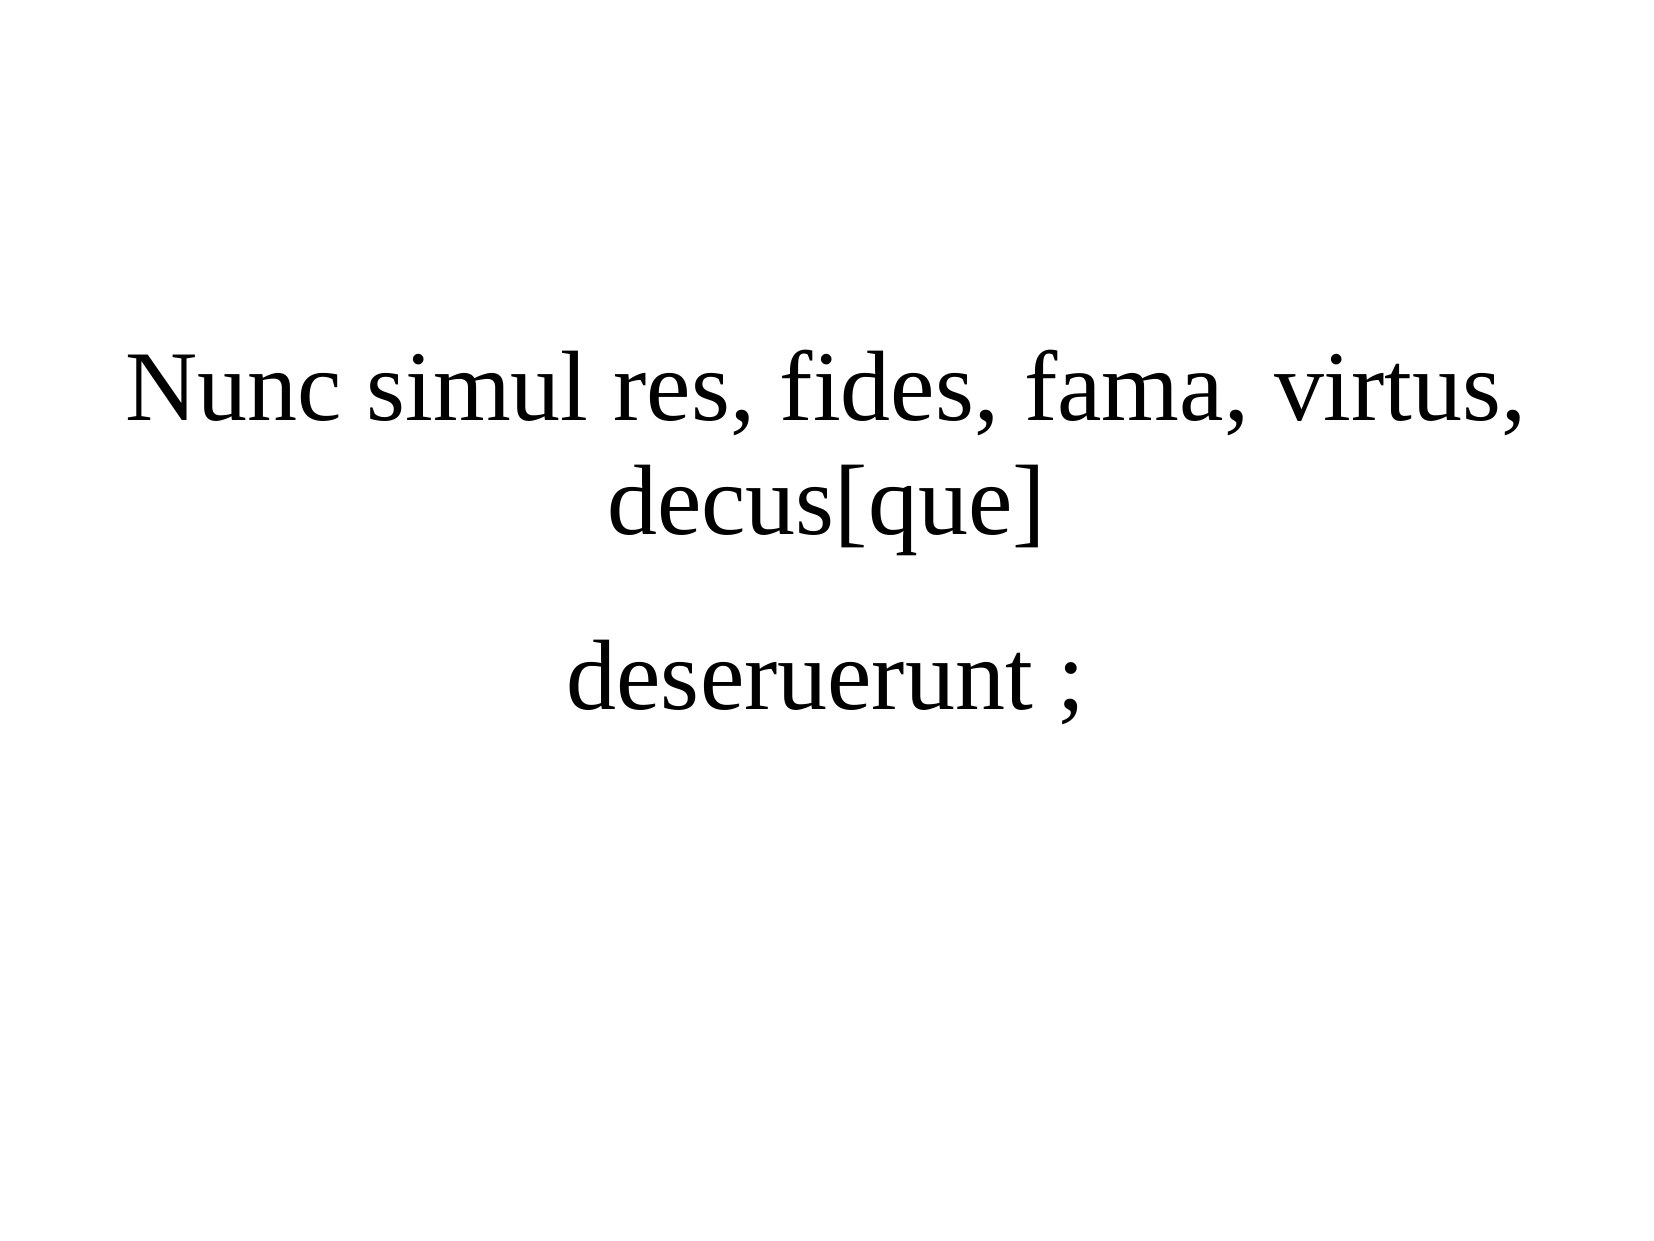

Nunc simul res, fides, fama, virtus, decus[que]
deseruerunt ;